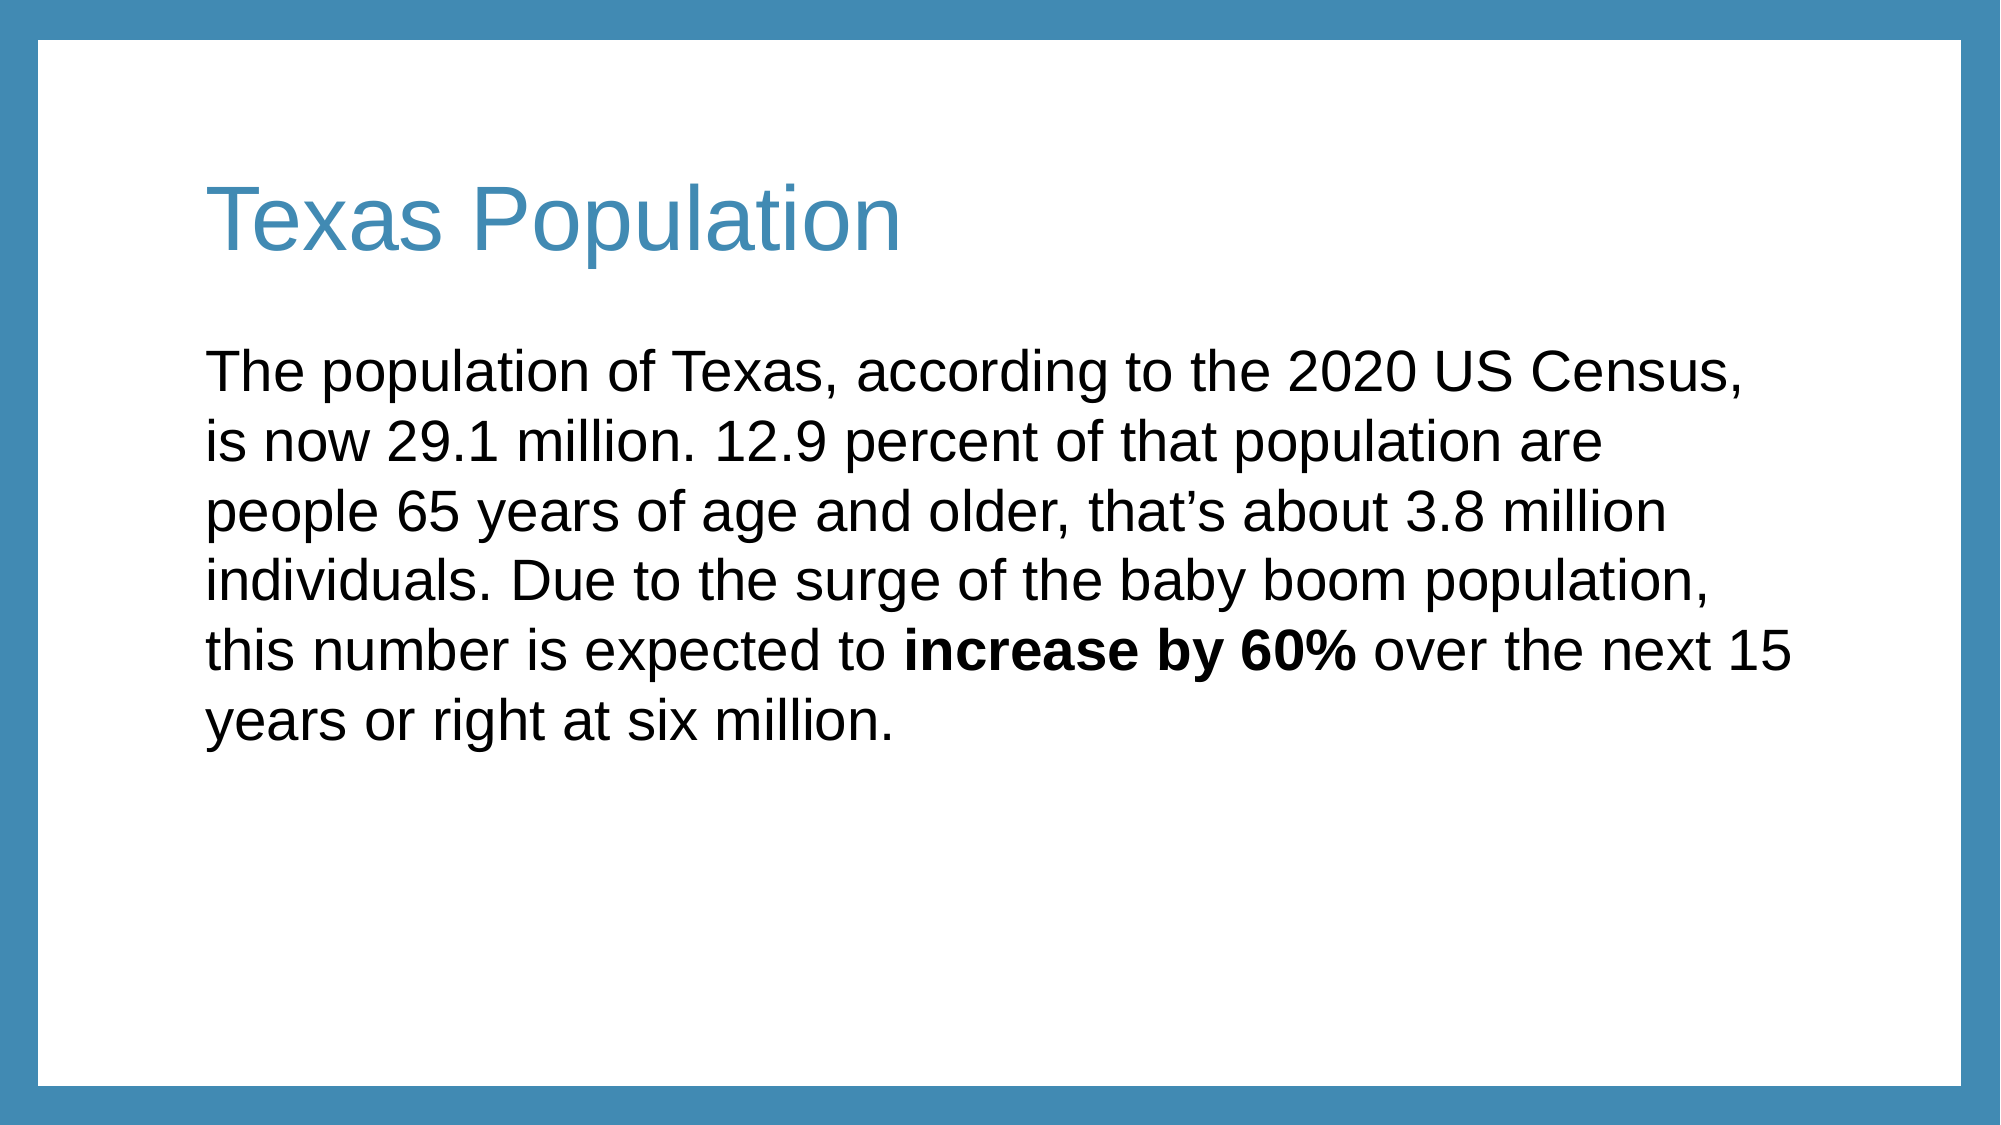

# Texas Population
The population of Texas, according to the 2020 US Census, is now 29.1 million. 12.9 percent of that population are people 65 years of age and older, that’s about 3.8 million individuals. Due to the surge of the baby boom population, this number is expected to increase by 60% over the next 15 years or right at six million.